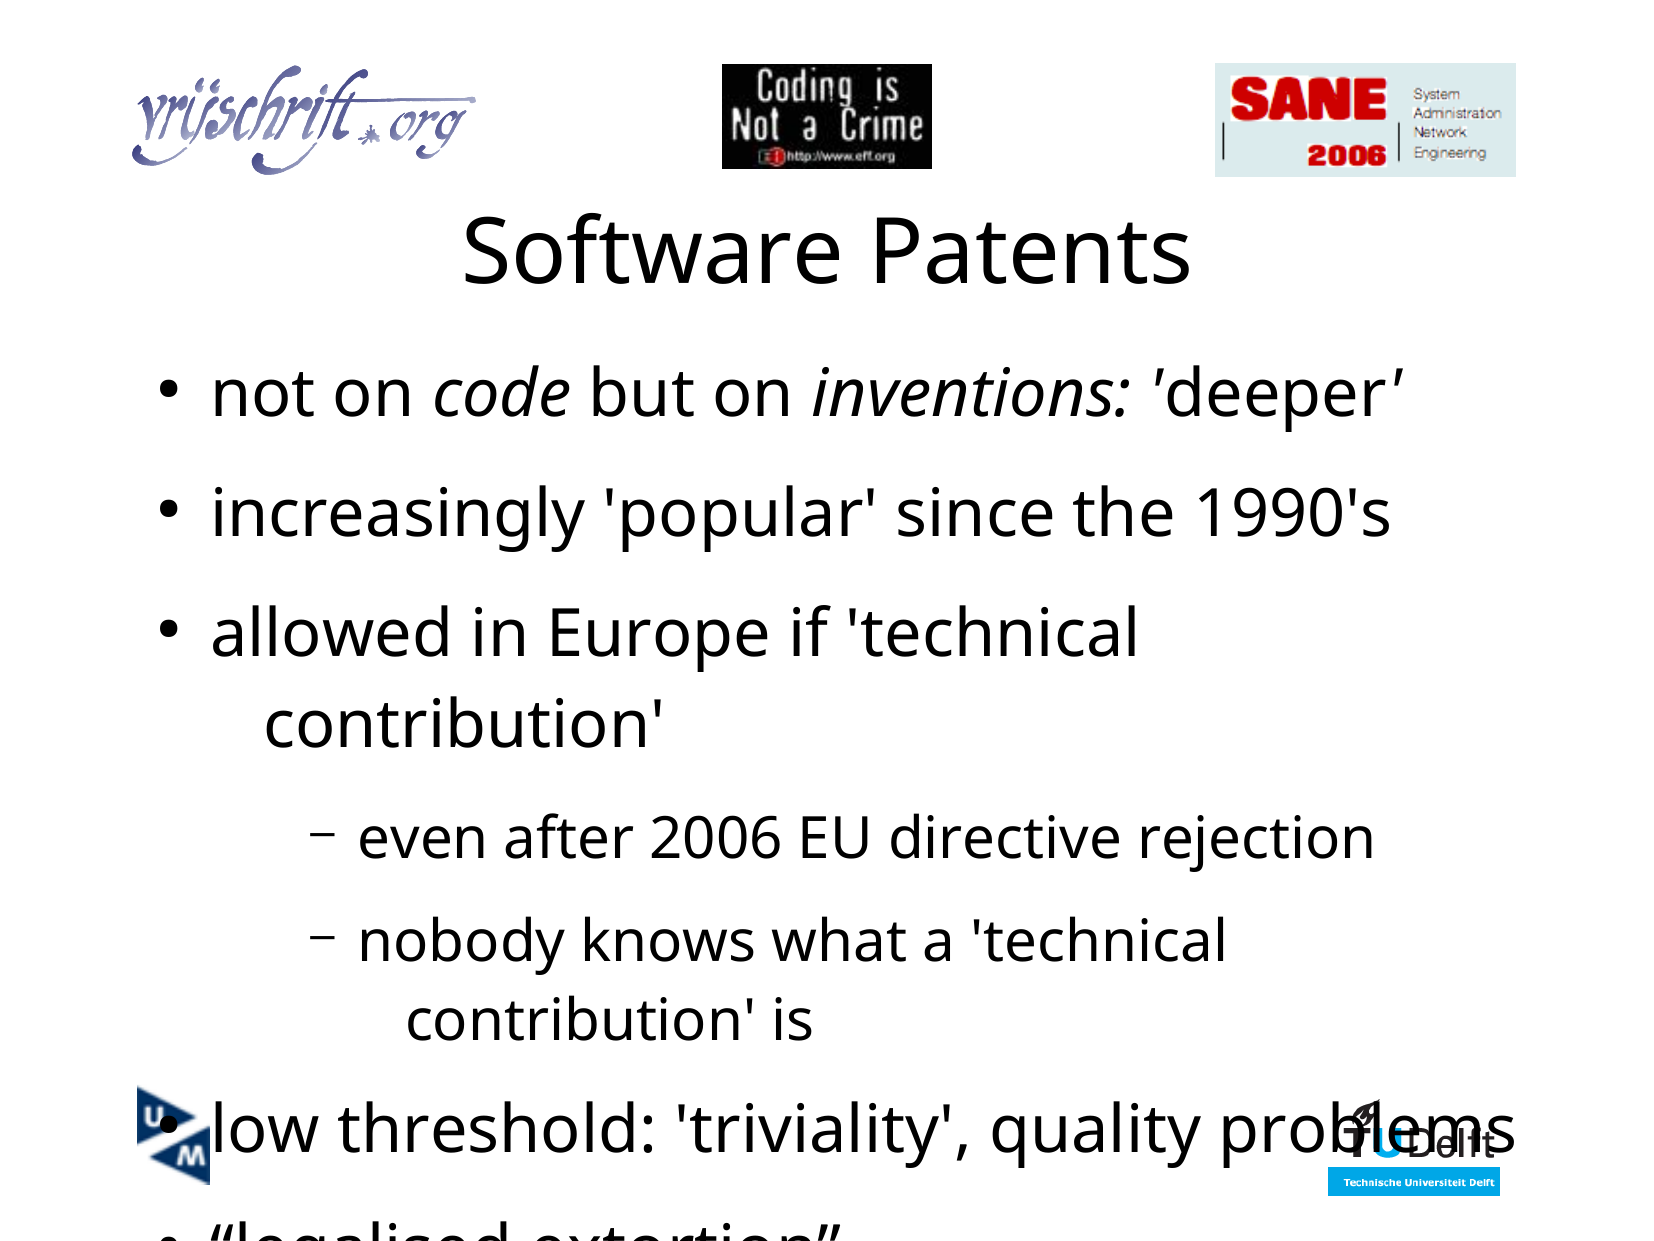

# Software Patents
not on code but on inventions: 'deeper'
increasingly 'popular' since the 1990's
allowed in Europe if 'technical contribution'
even after 2006 EU directive rejection
nobody knows what a 'technical contribution' is
low threshold: 'triviality', quality problems
“legalised extortion”